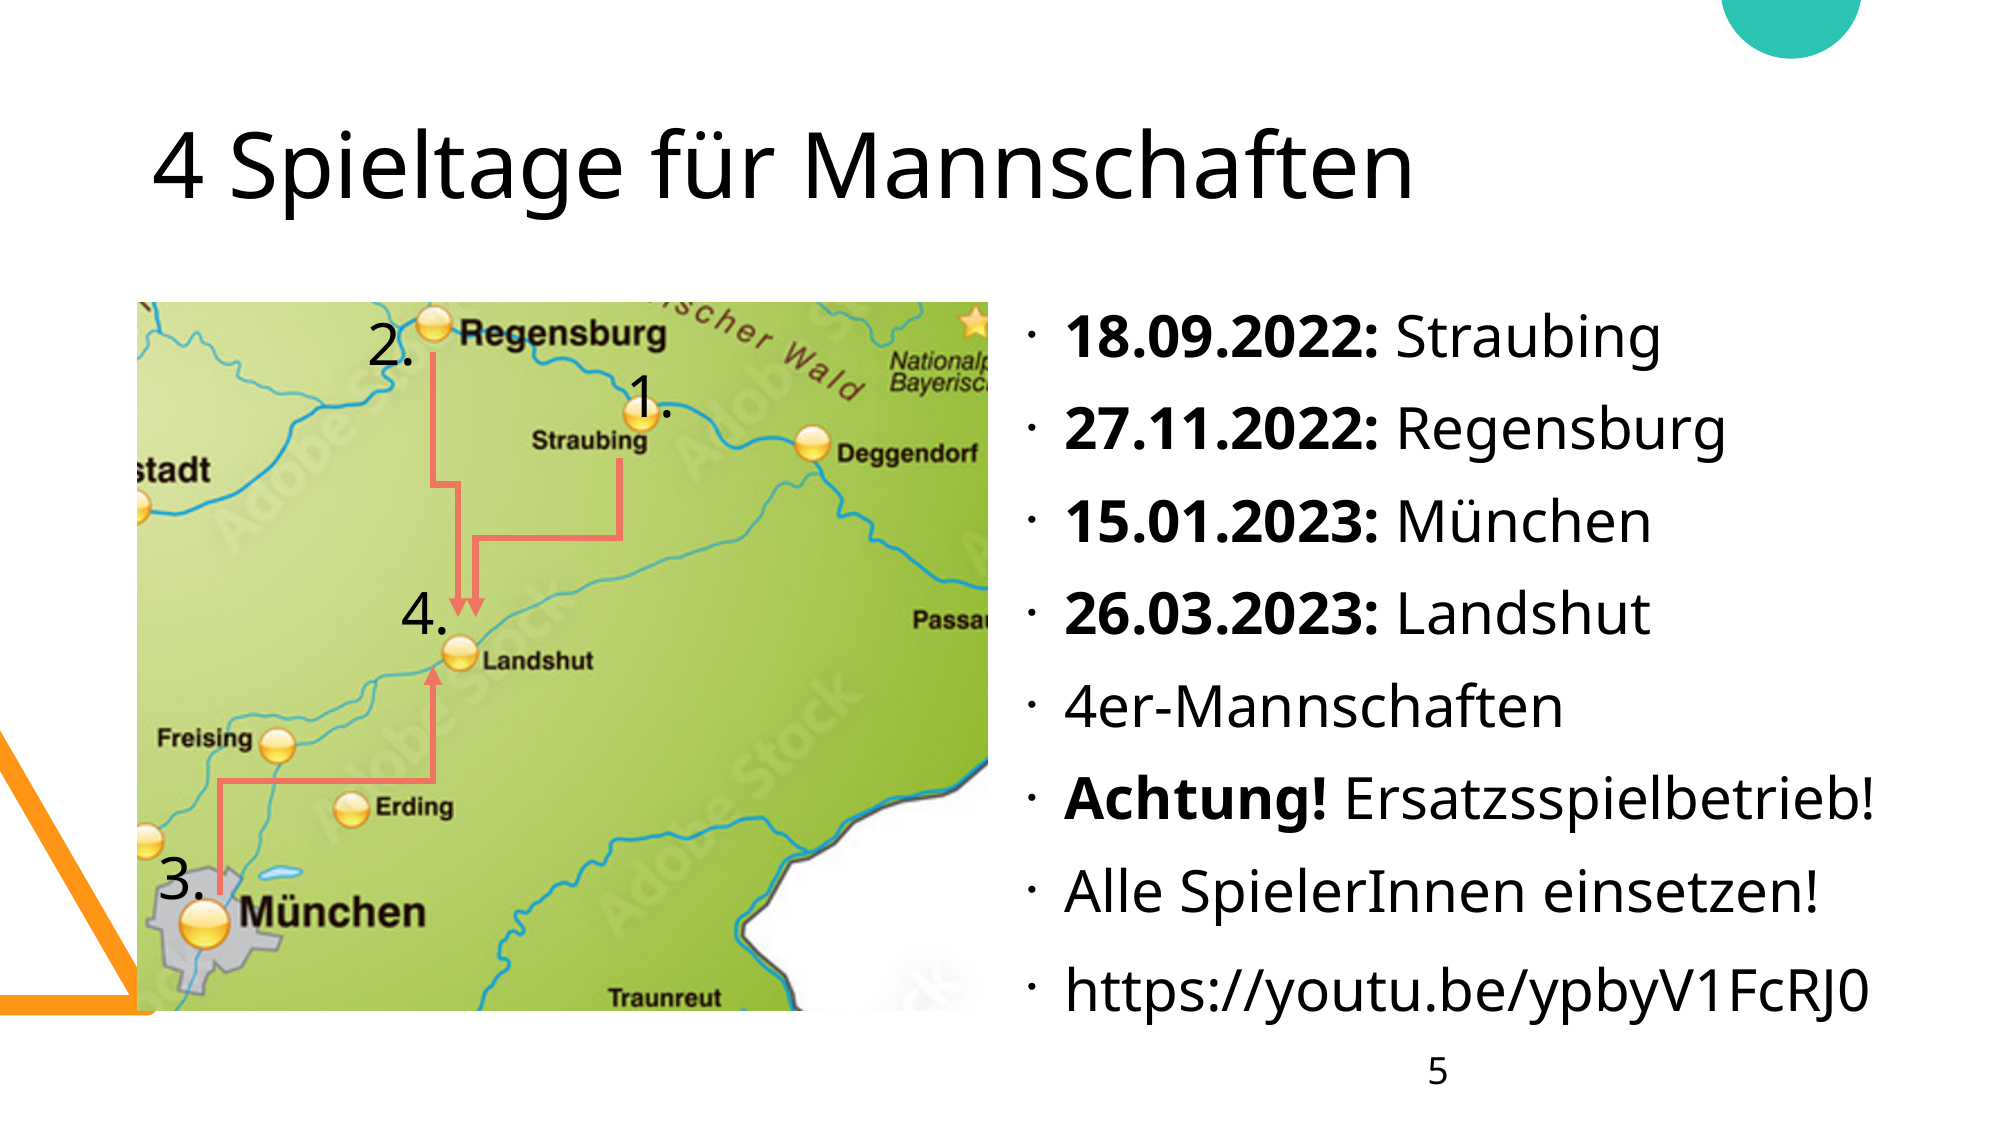

# 4 Spieltage für Mannschaften
2.
18.09.2022: Straubing
27.11.2022: Regensburg
15.01.2023: München
26.03.2023: Landshut
4er-Mannschaften
Achtung! Ersatzsspielbetrieb!
Alle SpielerInnen einsetzen!
https://youtu.be/ypbyV1FcRJ0
1.
4.
3.